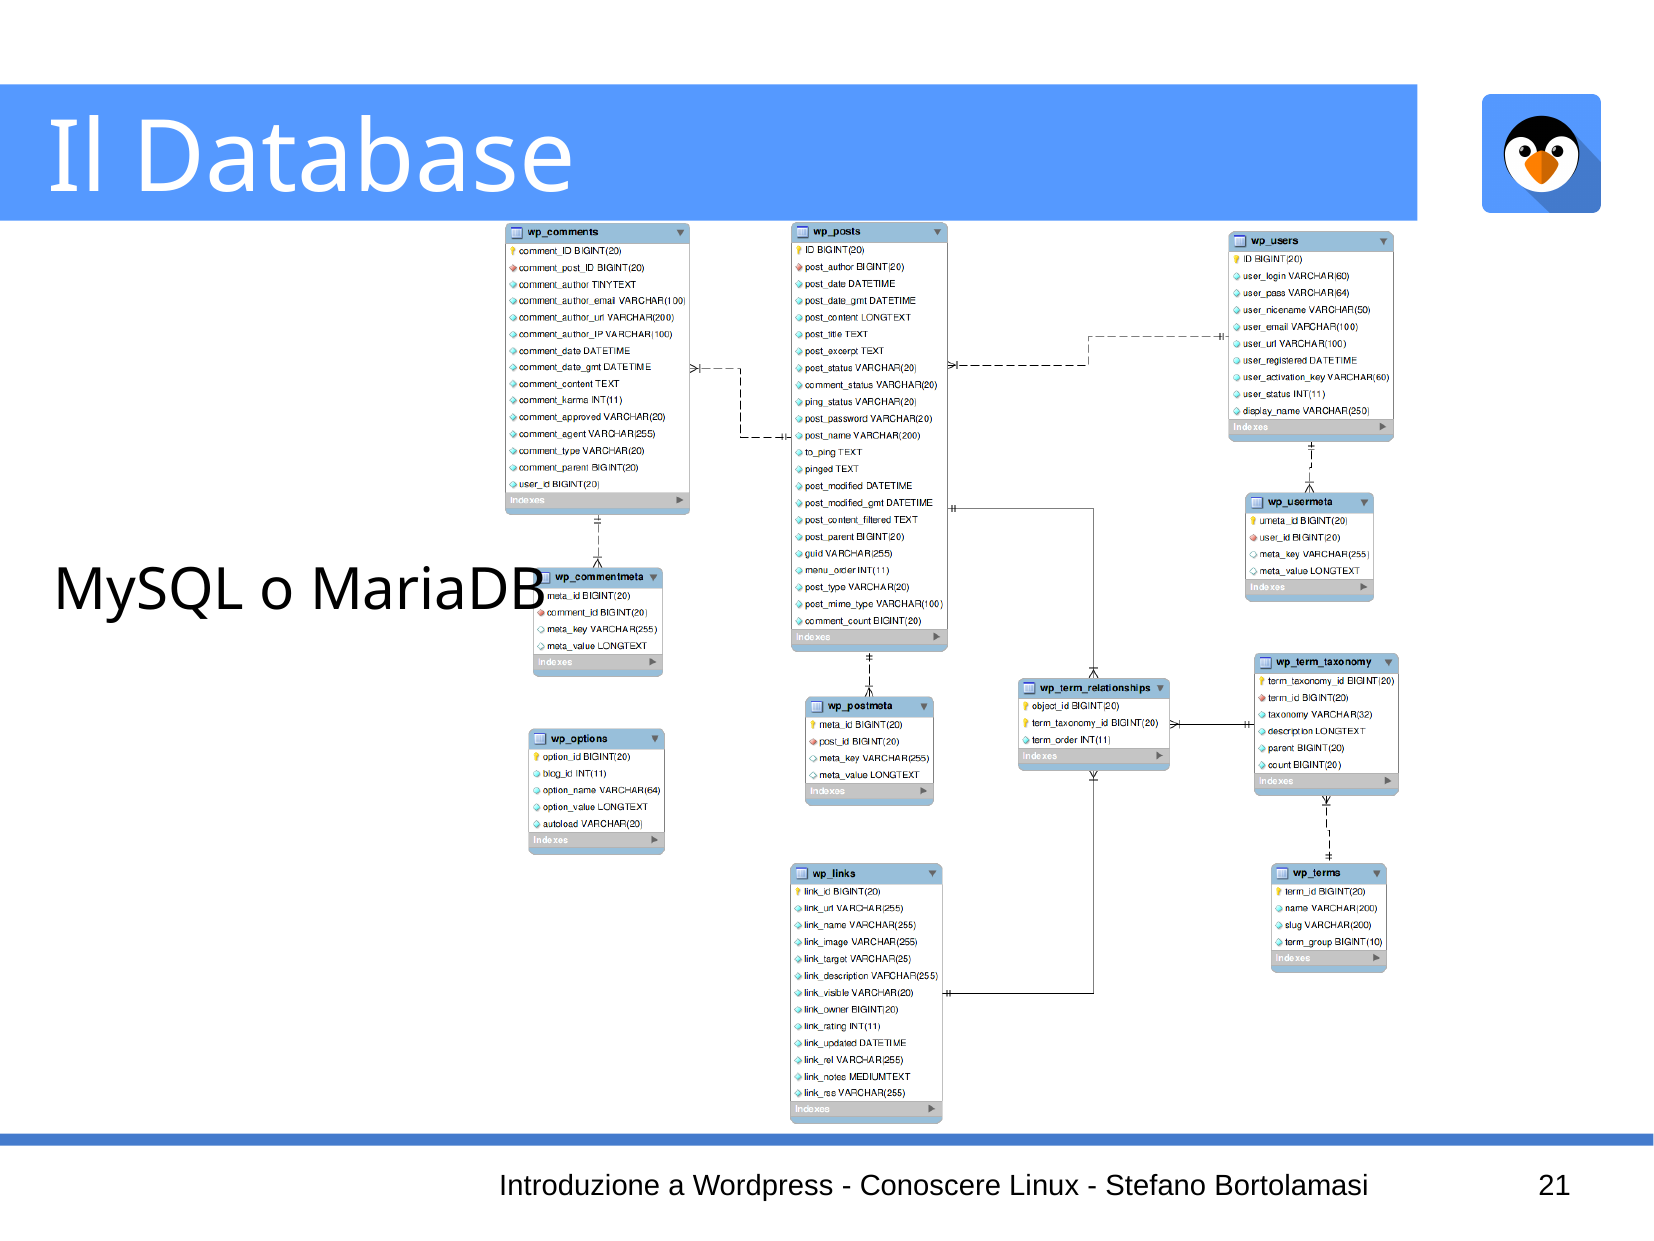

# Il Database
MySQL o MariaDB
Introduzione a Wordpress - Conoscere Linux - Stefano Bortolamasi
21